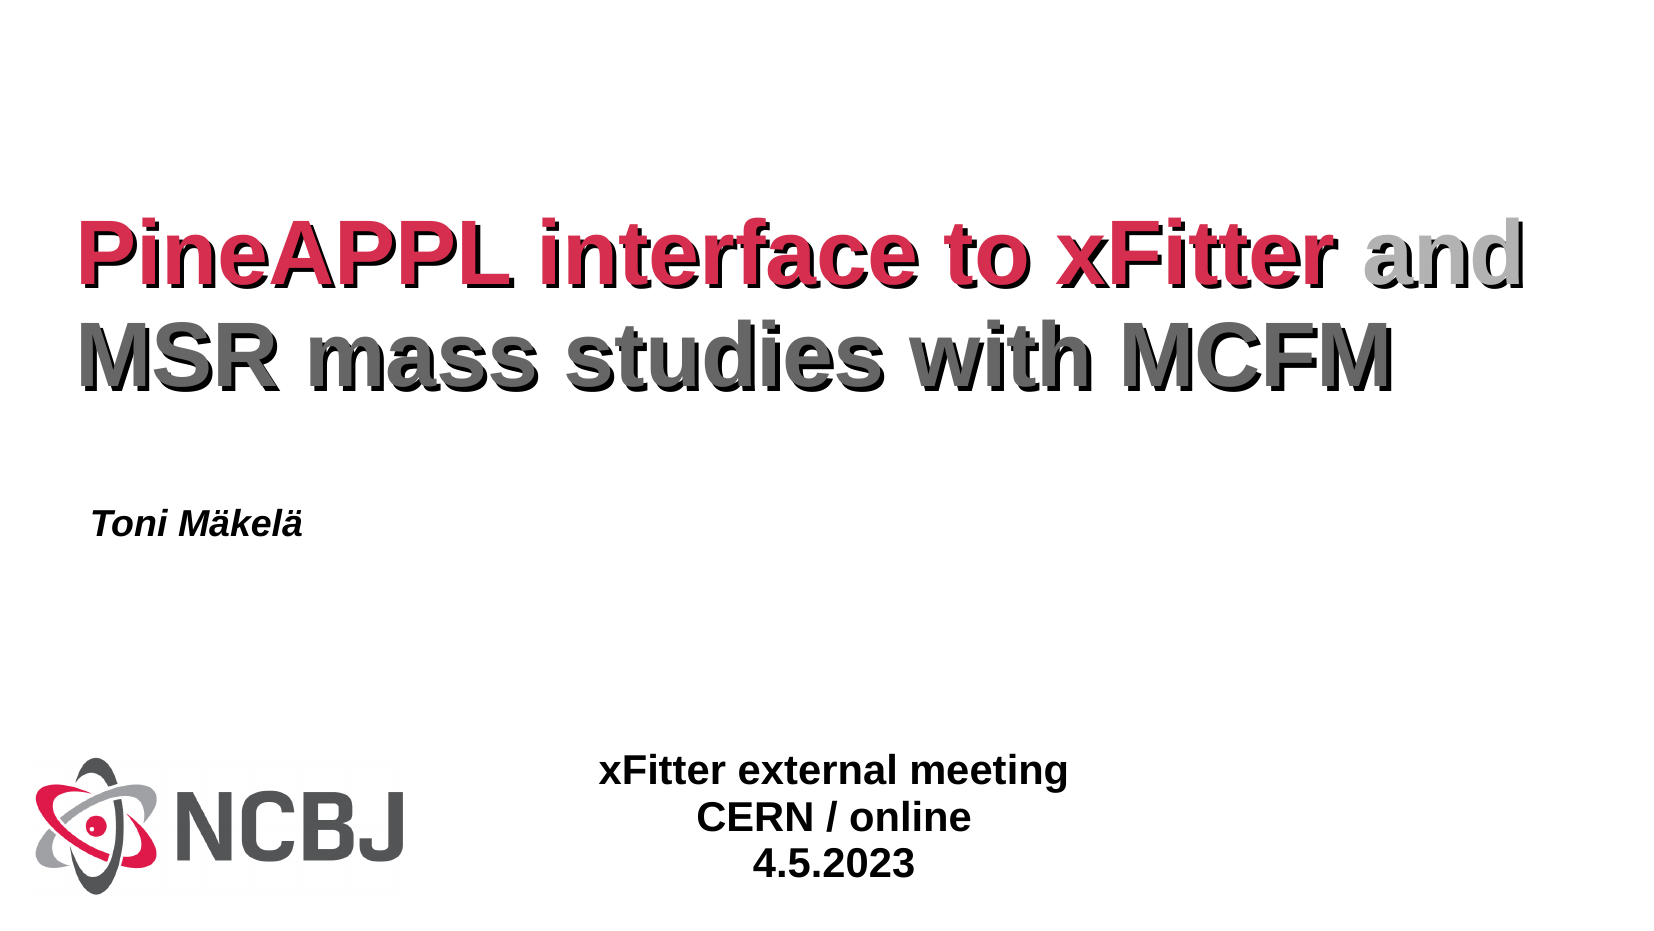

# PineAPPL interface to xFitter and MSR mass studies with MCFM
Toni Mäkelä
xFitter external meeting
CERN / online
4.5.2023